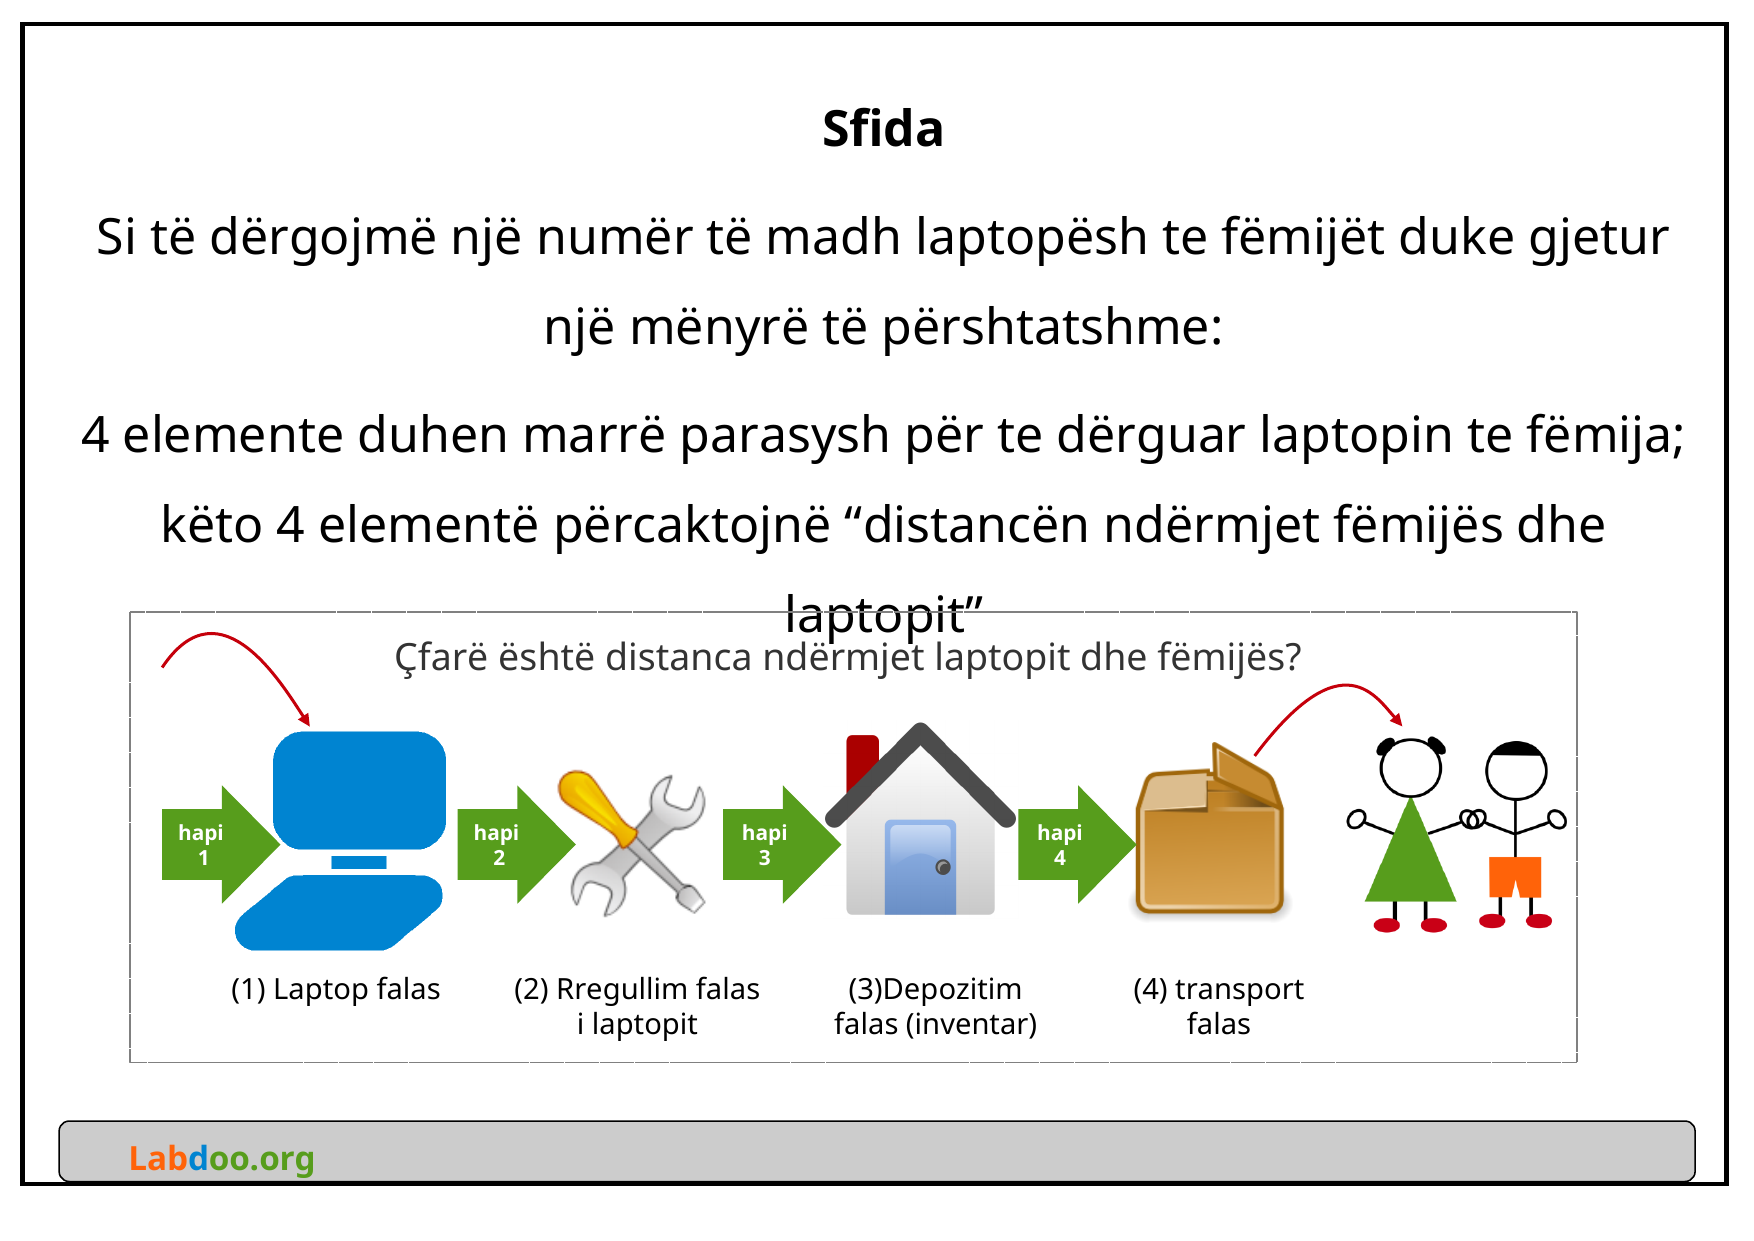

Sfida
Si të dërgojmë një numër të madh laptopësh te fëmijët duke gjetur një mënyrë të përshtatshme:
4 elemente duhen marrë parasysh për te dërguar laptopin te fëmija; këto 4 elementë përcaktojnë “distancën ndërmjet fëmijës dhe laptopit”
Çfarë është distanca ndërmjet laptopit dhe fëmijës?
hapi
1
hapi
2
hapi
3
hapi
4
(1) Laptop falas
(2) Rregullim falas i laptopit
(3)Depozitim falas (inventar)
(4) transport falas
Labdoo.org